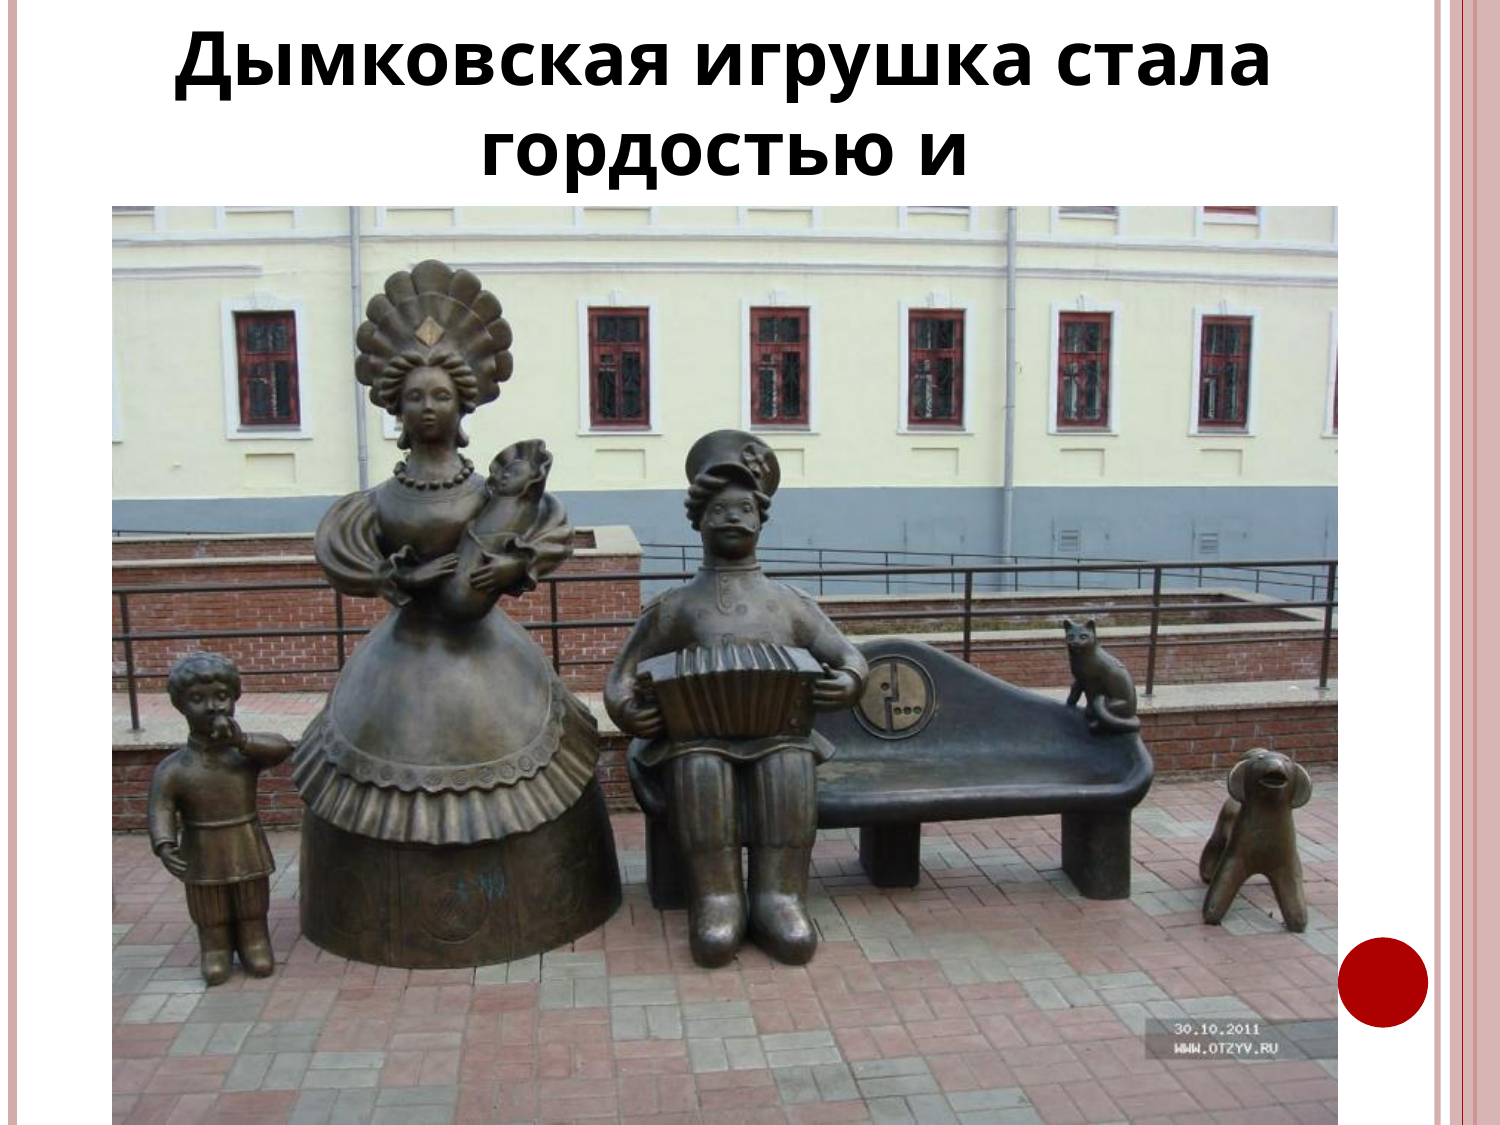

# Дымковская игрушка стала гордостью и достопримечательностью Кировской области.